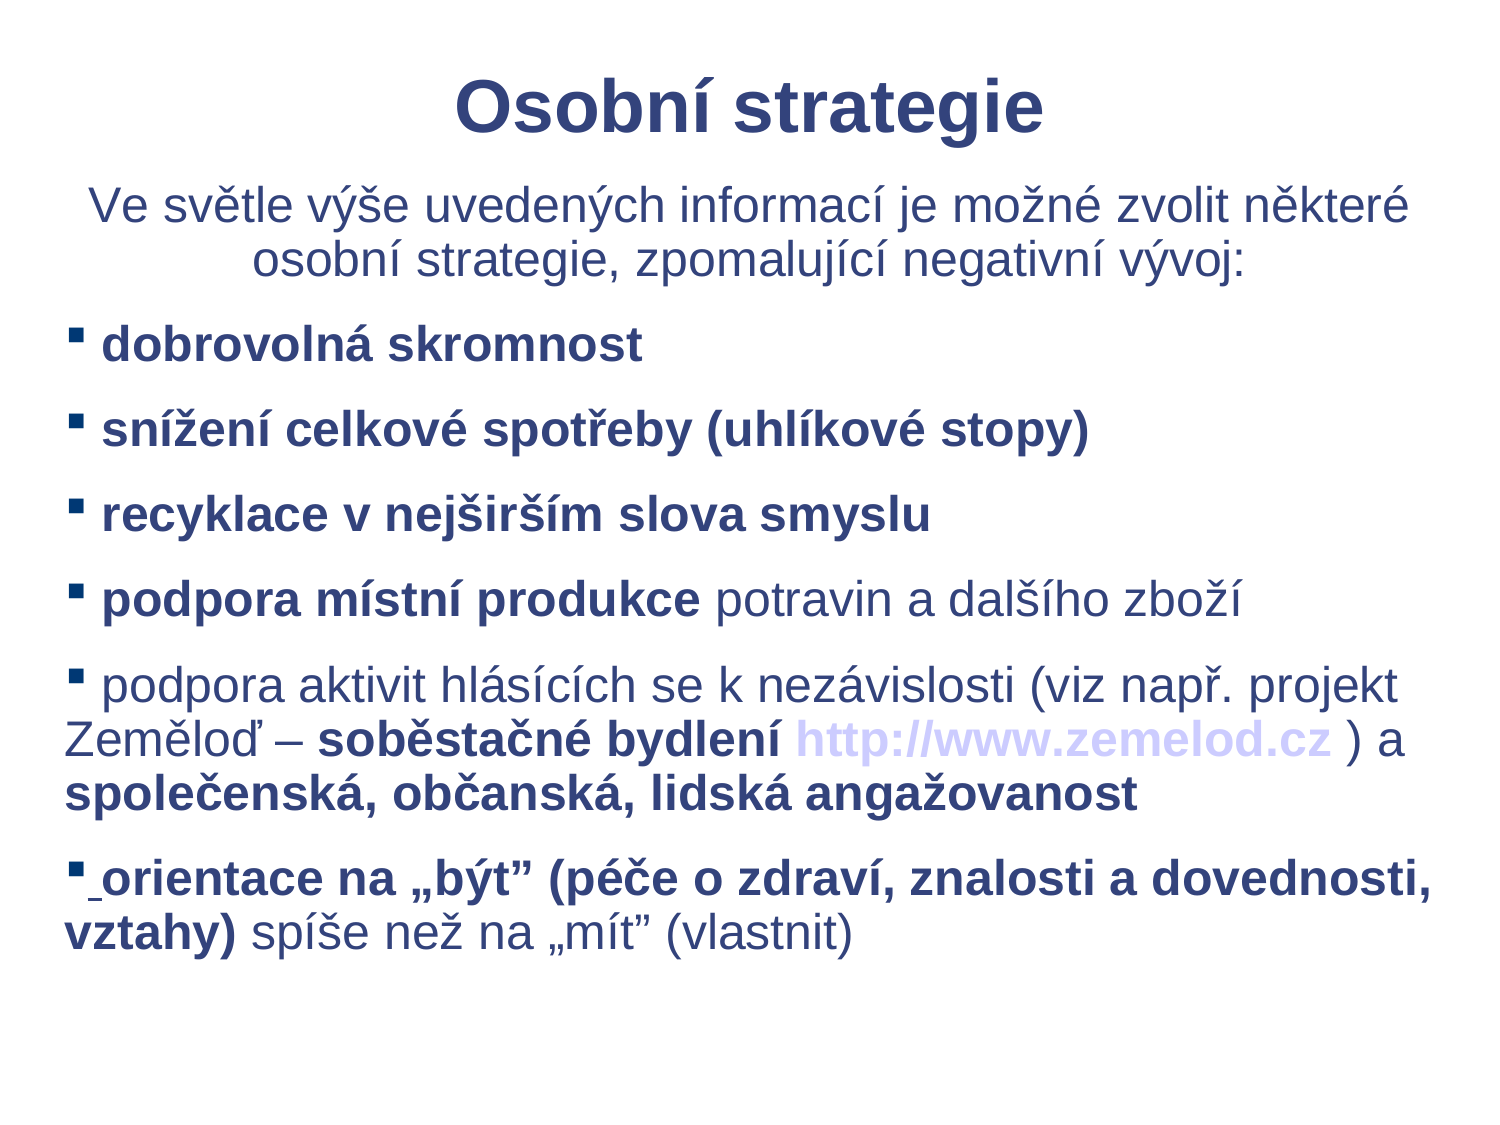

Osobní strategie
Ve světle výše uvedených informací je možné zvolit některé osobní strategie, zpomalující negativní vývoj:
 dobrovolná skromnost
 snížení celkové spotřeby (uhlíkové stopy)
 recyklace v nejširším slova smyslu
 podpora místní produkce potravin a dalšího zboží
 podpora aktivit hlásících se k nezávislosti (viz např. projekt Zeměloď – soběstačné bydlení http://www.zemelod.cz ) a společenská, občanská, lidská angažovanost
 orientace na „být” (péče o zdraví, znalosti a dovednosti, vztahy) spíše než na „mít” (vlastnit)